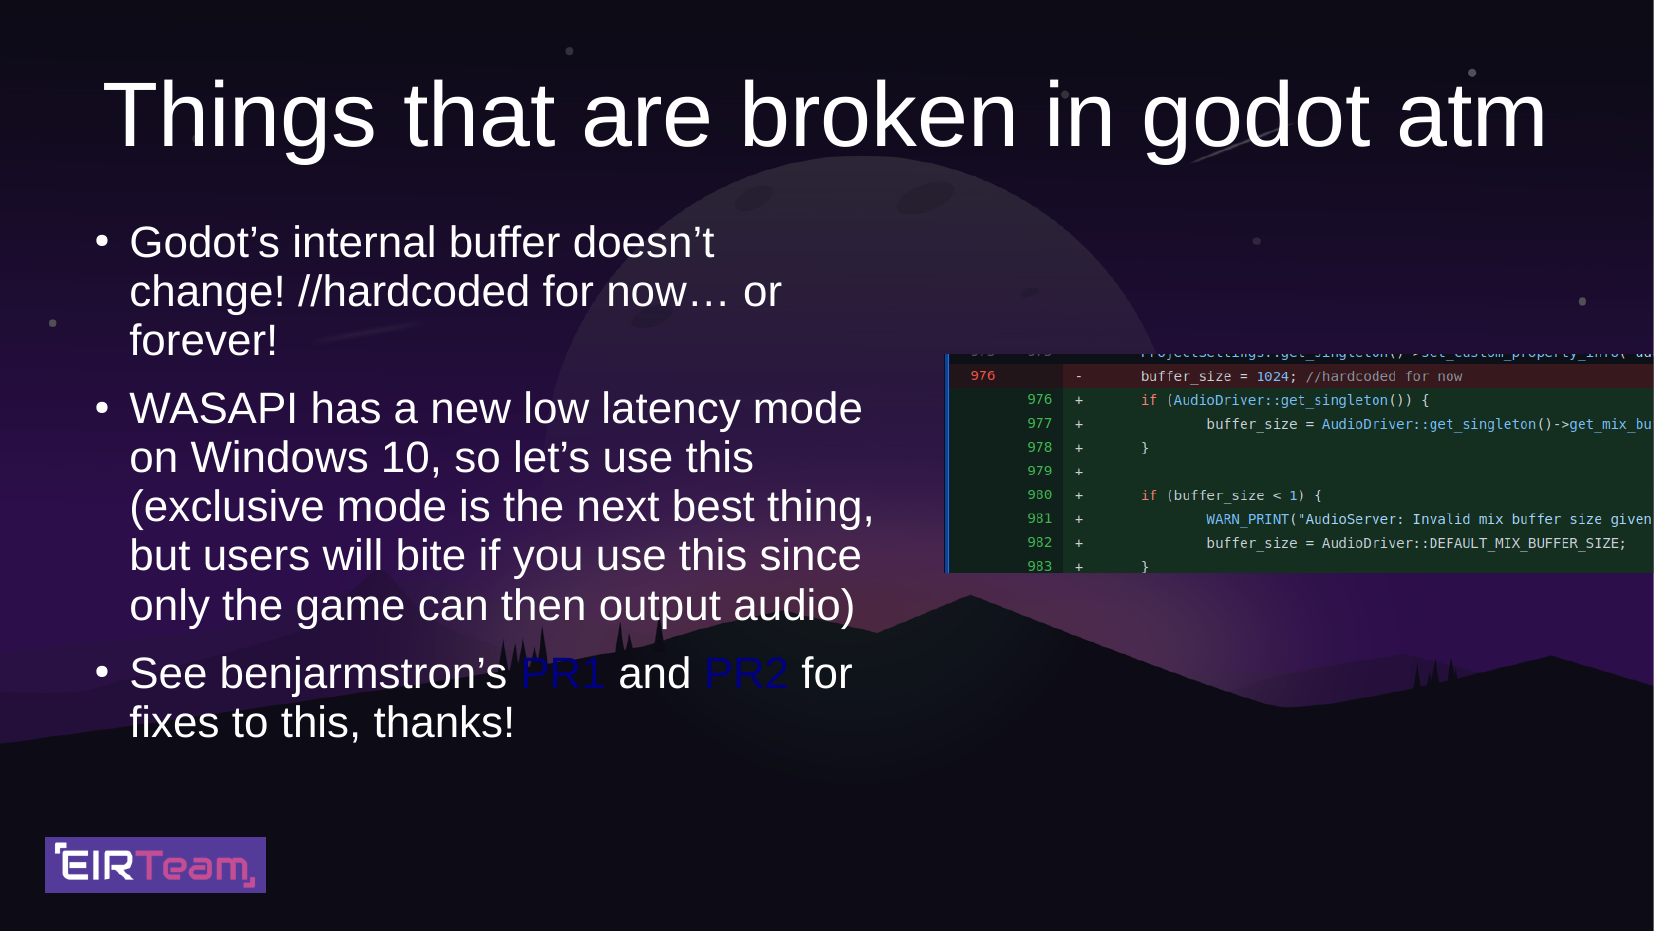

# Things that are broken in godot atm
Godot’s internal buffer doesn’t change! //hardcoded for now… or forever!
WASAPI has a new low latency mode on Windows 10, so let’s use this (exclusive mode is the next best thing, but users will bite if you use this since only the game can then output audio)
See benjarmstron’s PR1 and PR2 for fixes to this, thanks!